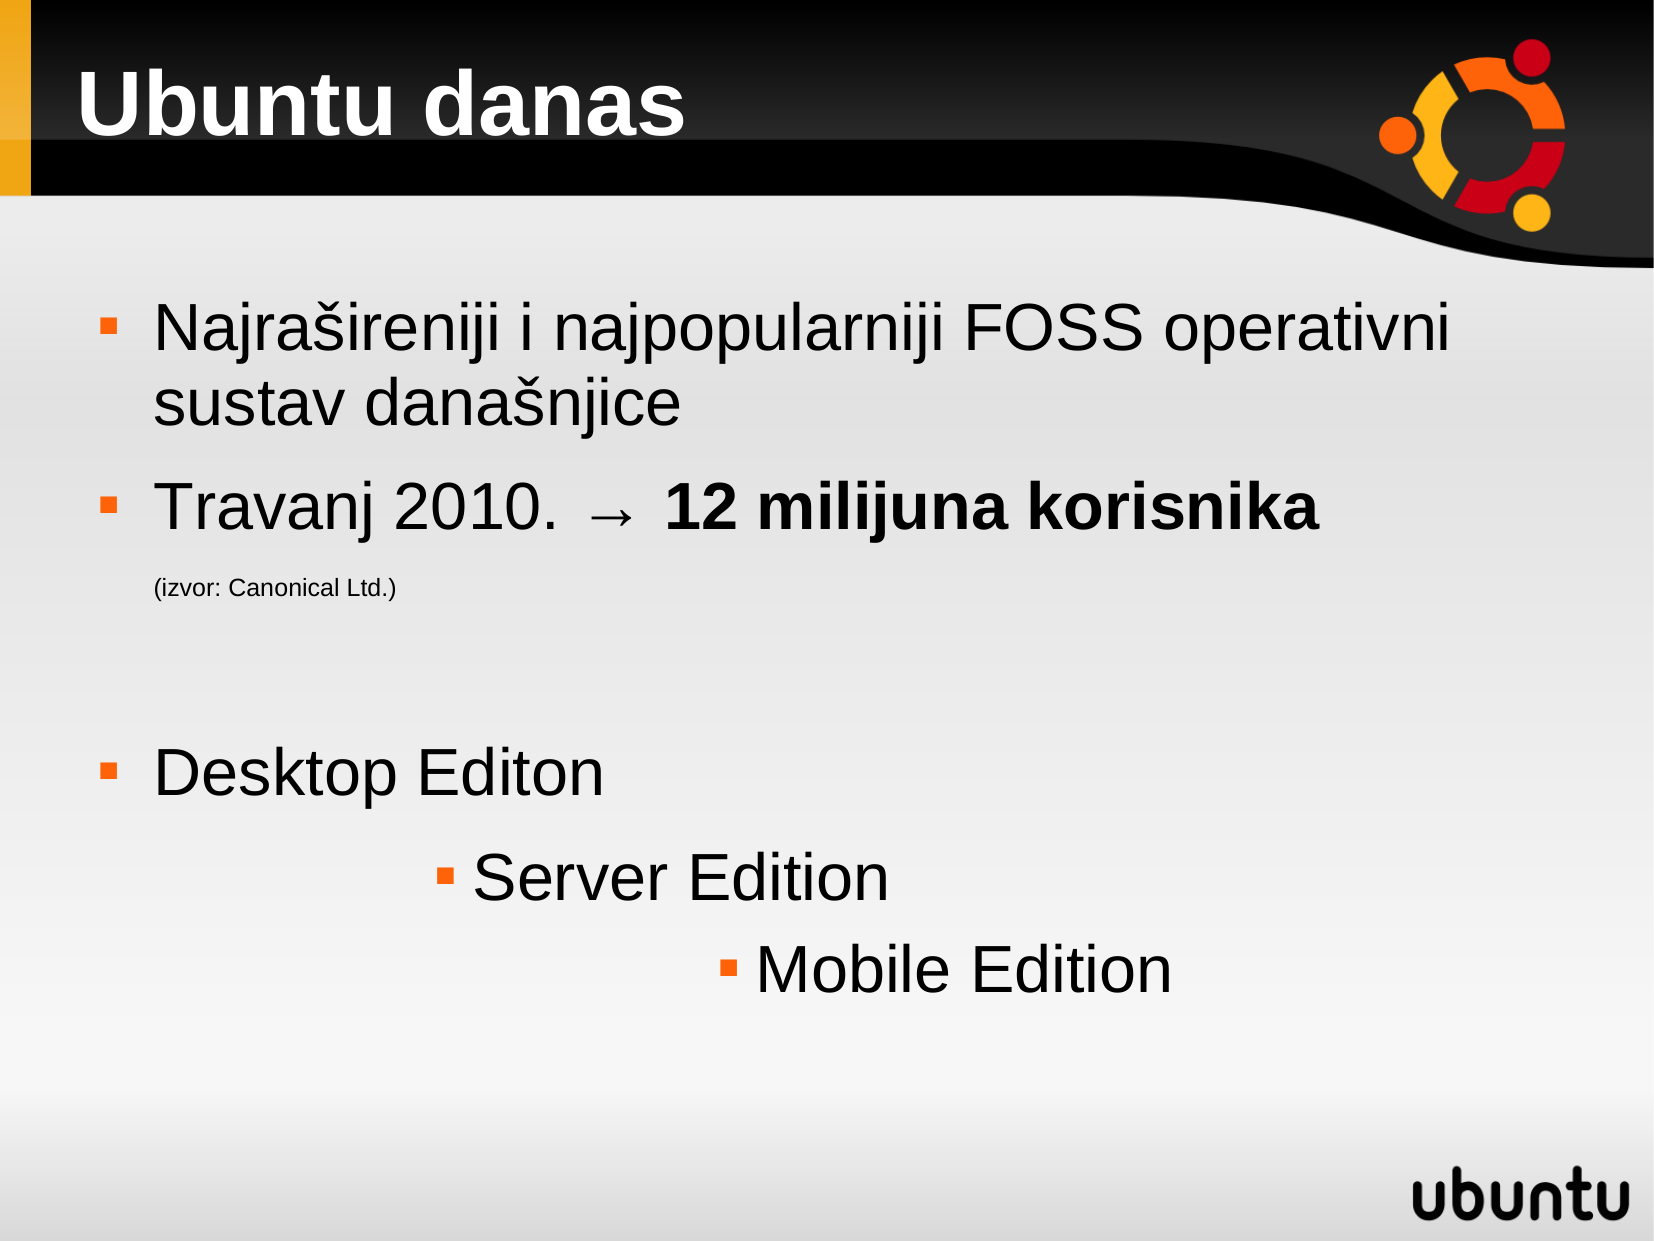

# Ubuntu danas
Najrašireniji i najpopularniji FOSS operativni sustav današnjice
Travanj 2010. → 12 milijuna korisnika
(izvor: Canonical Ltd.)
Desktop Editon
Server Edition
Mobile Edition